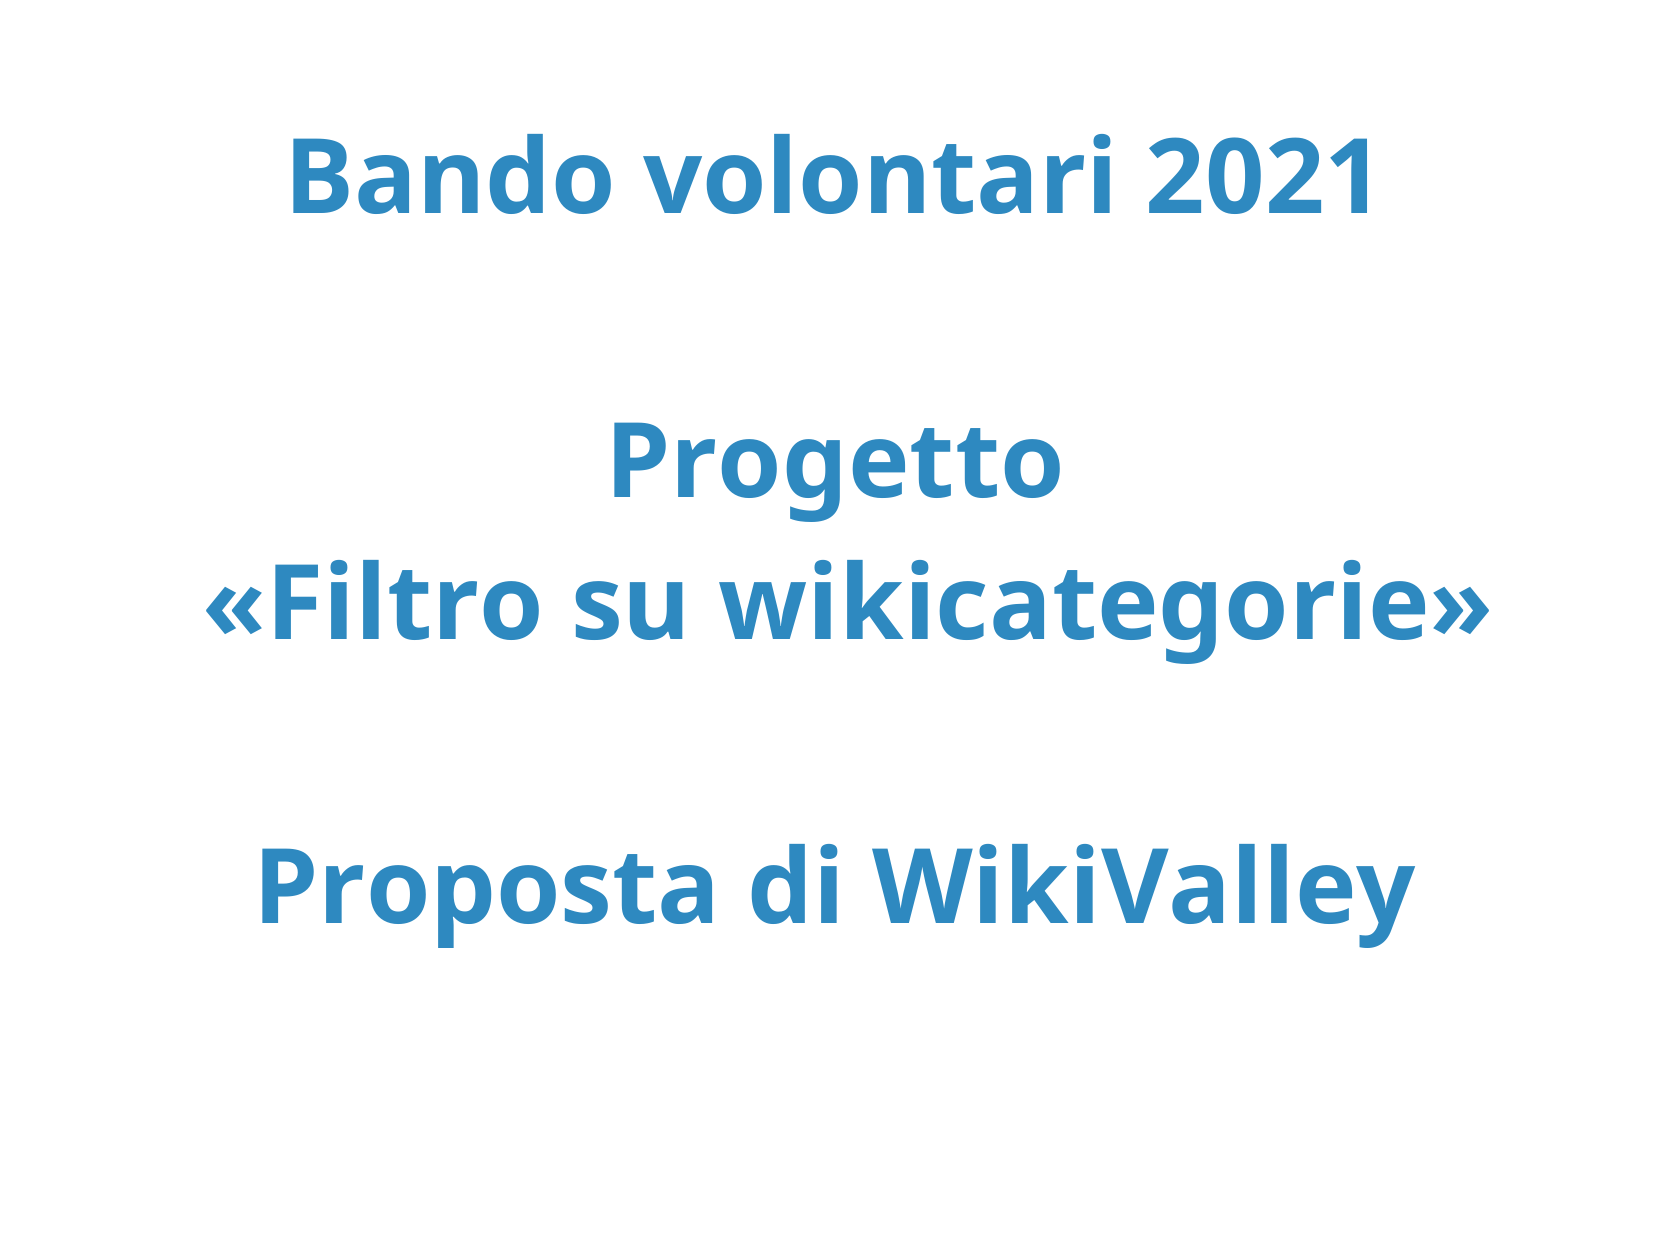

Bando volontari 2021
Progetto
 «Filtro su wikicategorie»
Proposta di WikiValley